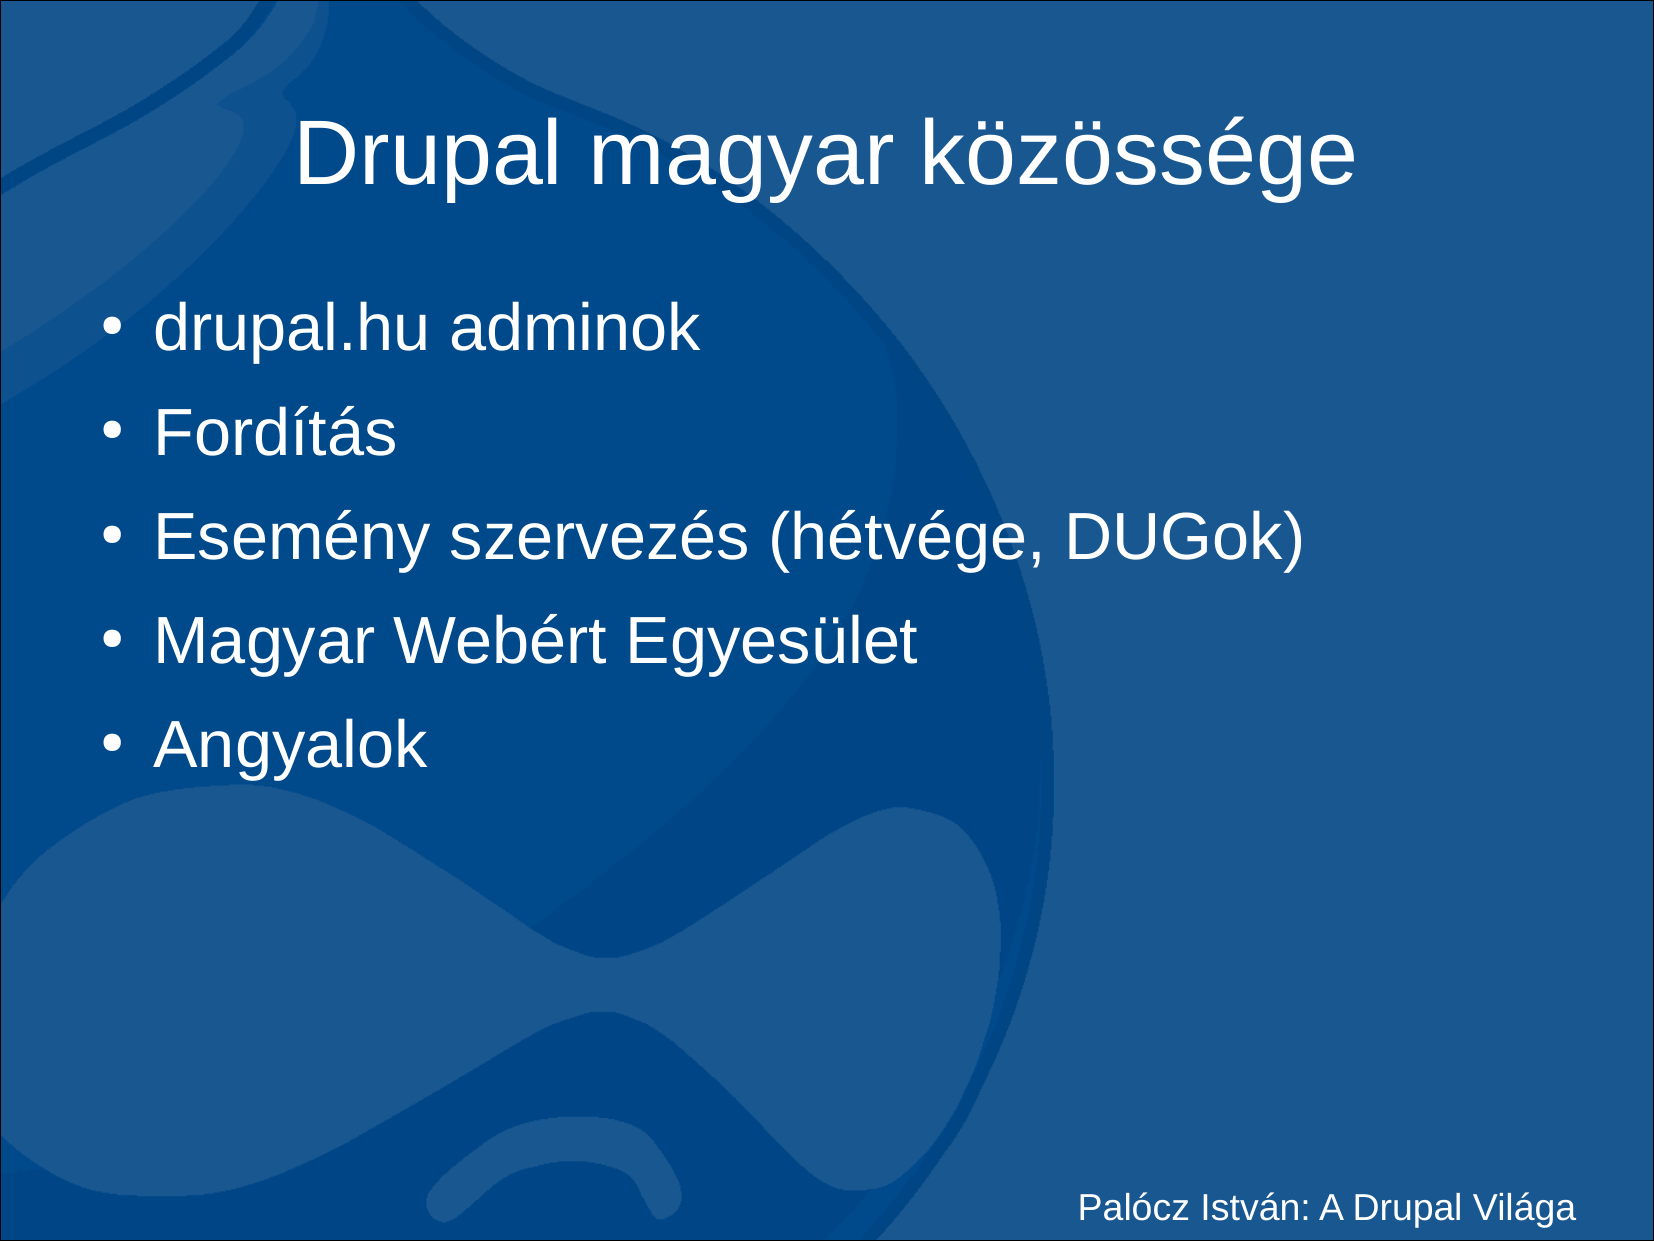

# Drupal magyar közössége
drupal.hu adminok
Fordítás
Esemény szervezés (hétvége, DUGok)
Magyar Webért Egyesület
Angyalok